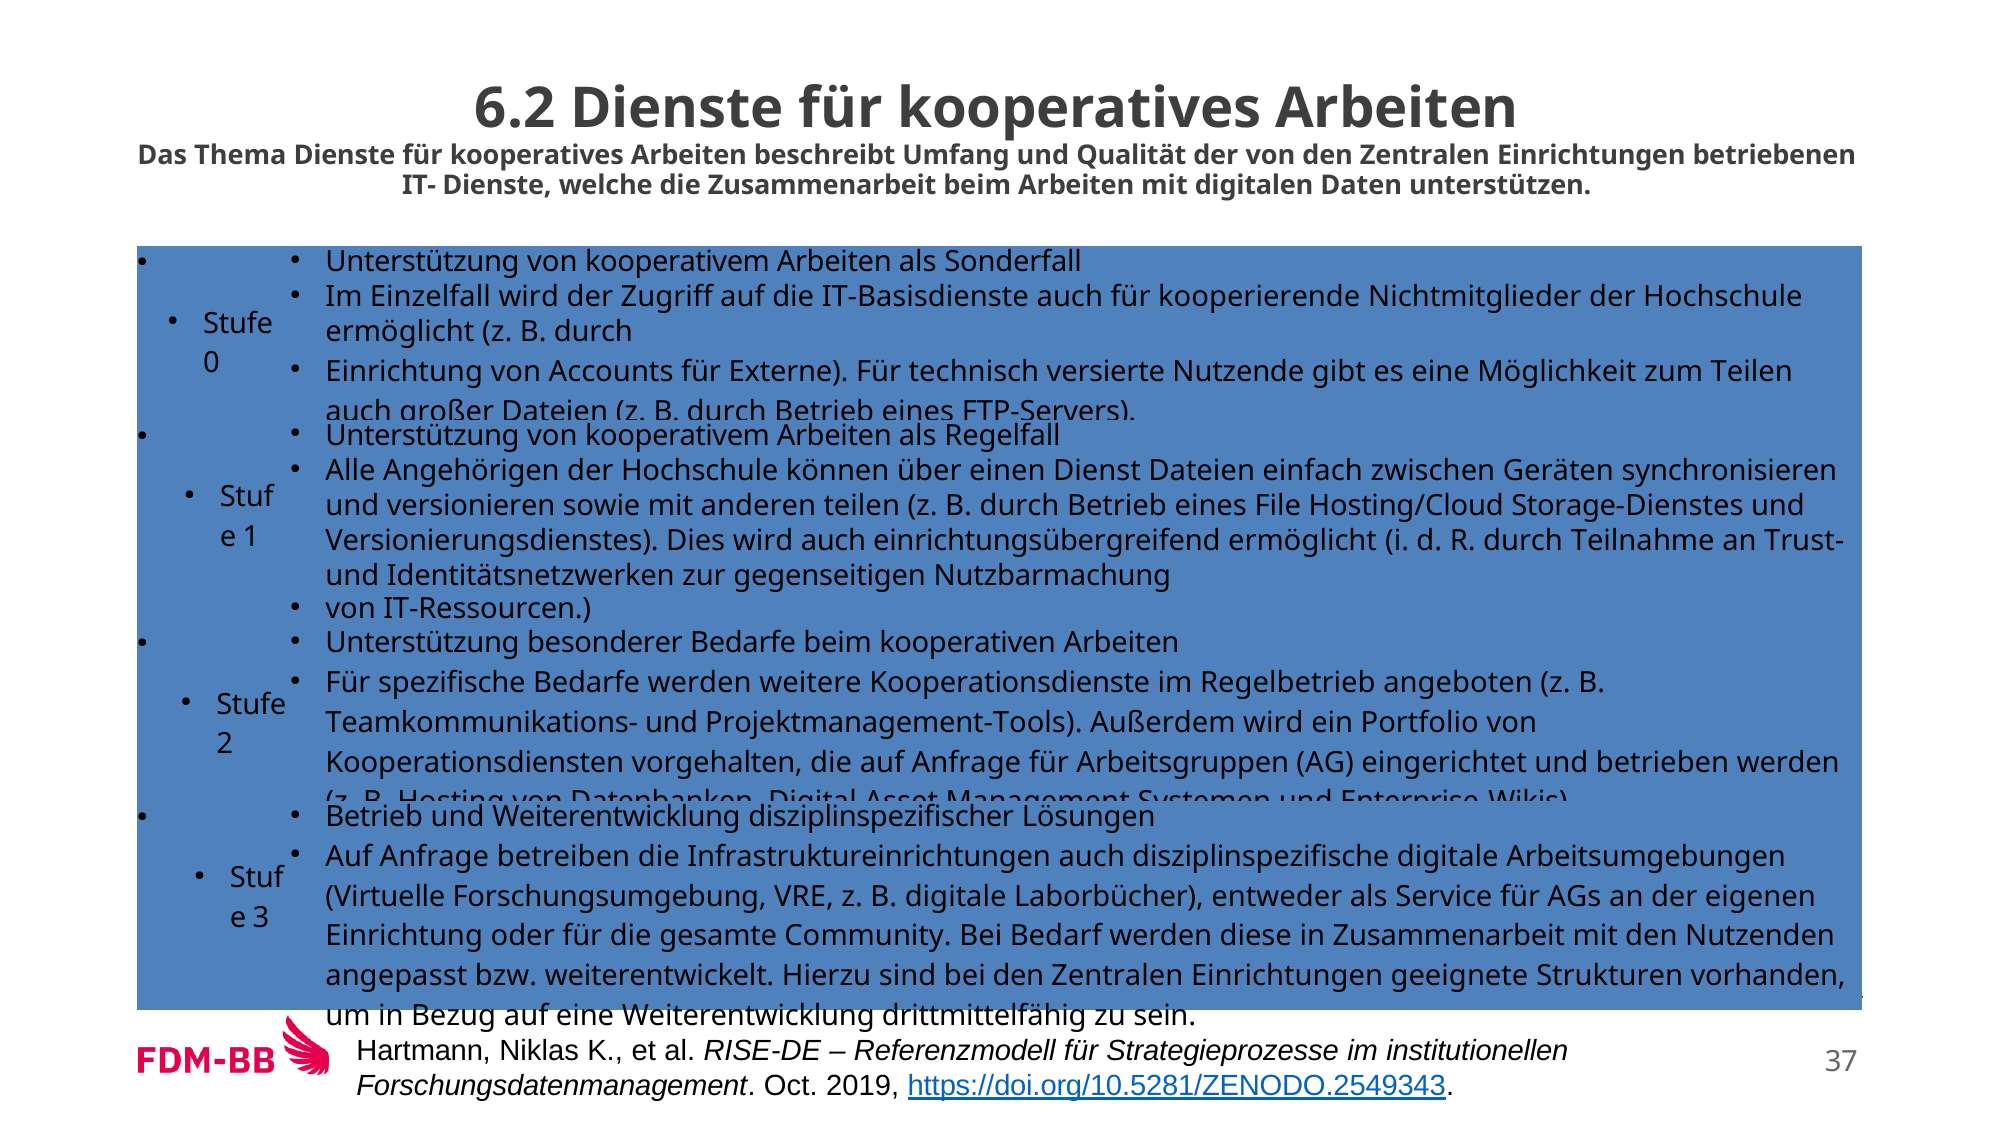

# 6.2 Dienste für kooperatives Arbeiten
Das Thema Dienste für kooperatives Arbeiten beschreibt Umfang und Qualität der von den Zentralen Einrichtungen betriebenen IT- Dienste, welche die Zusammenarbeit beim Arbeiten mit digitalen Daten unterstützen.
| Stufe 0 | Unterstützung von kooperativem Arbeiten als Sonderfall |
| --- | --- |
| | Im Einzelfall wird der Zugriff auf die IT-Basisdienste auch für kooperierende Nichtmitglieder der Hochschule ermöglicht (z. B. durch Einrichtung von Accounts für Externe). Für technisch versierte Nutzende gibt es eine Möglichkeit zum Teilen auch großer Dateien (z. B. durch Betrieb eines FTP-Servers). |
| Stufe 1 | Unterstützung von kooperativem Arbeiten als Regelfall |
| | Alle Angehörigen der Hochschule können über einen Dienst Dateien einfach zwischen Geräten synchronisieren und versionieren sowie mit anderen teilen (z. B. durch Betrieb eines File Hosting/Cloud Storage-Dienstes und Versionierungsdienstes). Dies wird auch einrichtungsübergreifend ermöglicht (i. d. R. durch Teilnahme an Trust- und Identitätsnetzwerken zur gegenseitigen Nutzbarmachung von IT-Ressourcen.) |
| Stufe 2 | Unterstützung besonderer Bedarfe beim kooperativen Arbeiten |
| | Für spezifische Bedarfe werden weitere Kooperationsdienste im Regelbetrieb angeboten (z. B. Teamkommunikations- und Projektmanagement-Tools). Außerdem wird ein Portfolio von Kooperationsdiensten vorgehalten, die auf Anfrage für Arbeitsgruppen (AG) eingerichtet und betrieben werden (z. B. Hosting von Datenbanken, Digital Asset Management Systemen und Enterprise-Wikis). |
| Stufe 3 | Betrieb und Weiterentwicklung disziplinspezifischer Lösungen |
| | Auf Anfrage betreiben die Infrastruktureinrichtungen auch disziplinspezifische digitale Arbeitsumgebungen (Virtuelle Forschungsumgebung, VRE, z. B. digitale Laborbücher), entweder als Service für AGs an der eigenen Einrichtung oder für die gesamte Community. Bei Bedarf werden diese in Zusammenarbeit mit den Nutzenden angepasst bzw. weiterentwickelt. Hierzu sind bei den Zentralen Einrichtungen geeignete Strukturen vorhanden, um in Bezug auf eine Weiterentwicklung drittmittelfähig zu sein. |
Hartmann, Niklas K., et al. RISE-DE – Referenzmodell für Strategieprozesse im institutionellen Forschungsdatenmanagement. Oct. 2019, https://doi.org/10.5281/ZENODO.2549343.
37